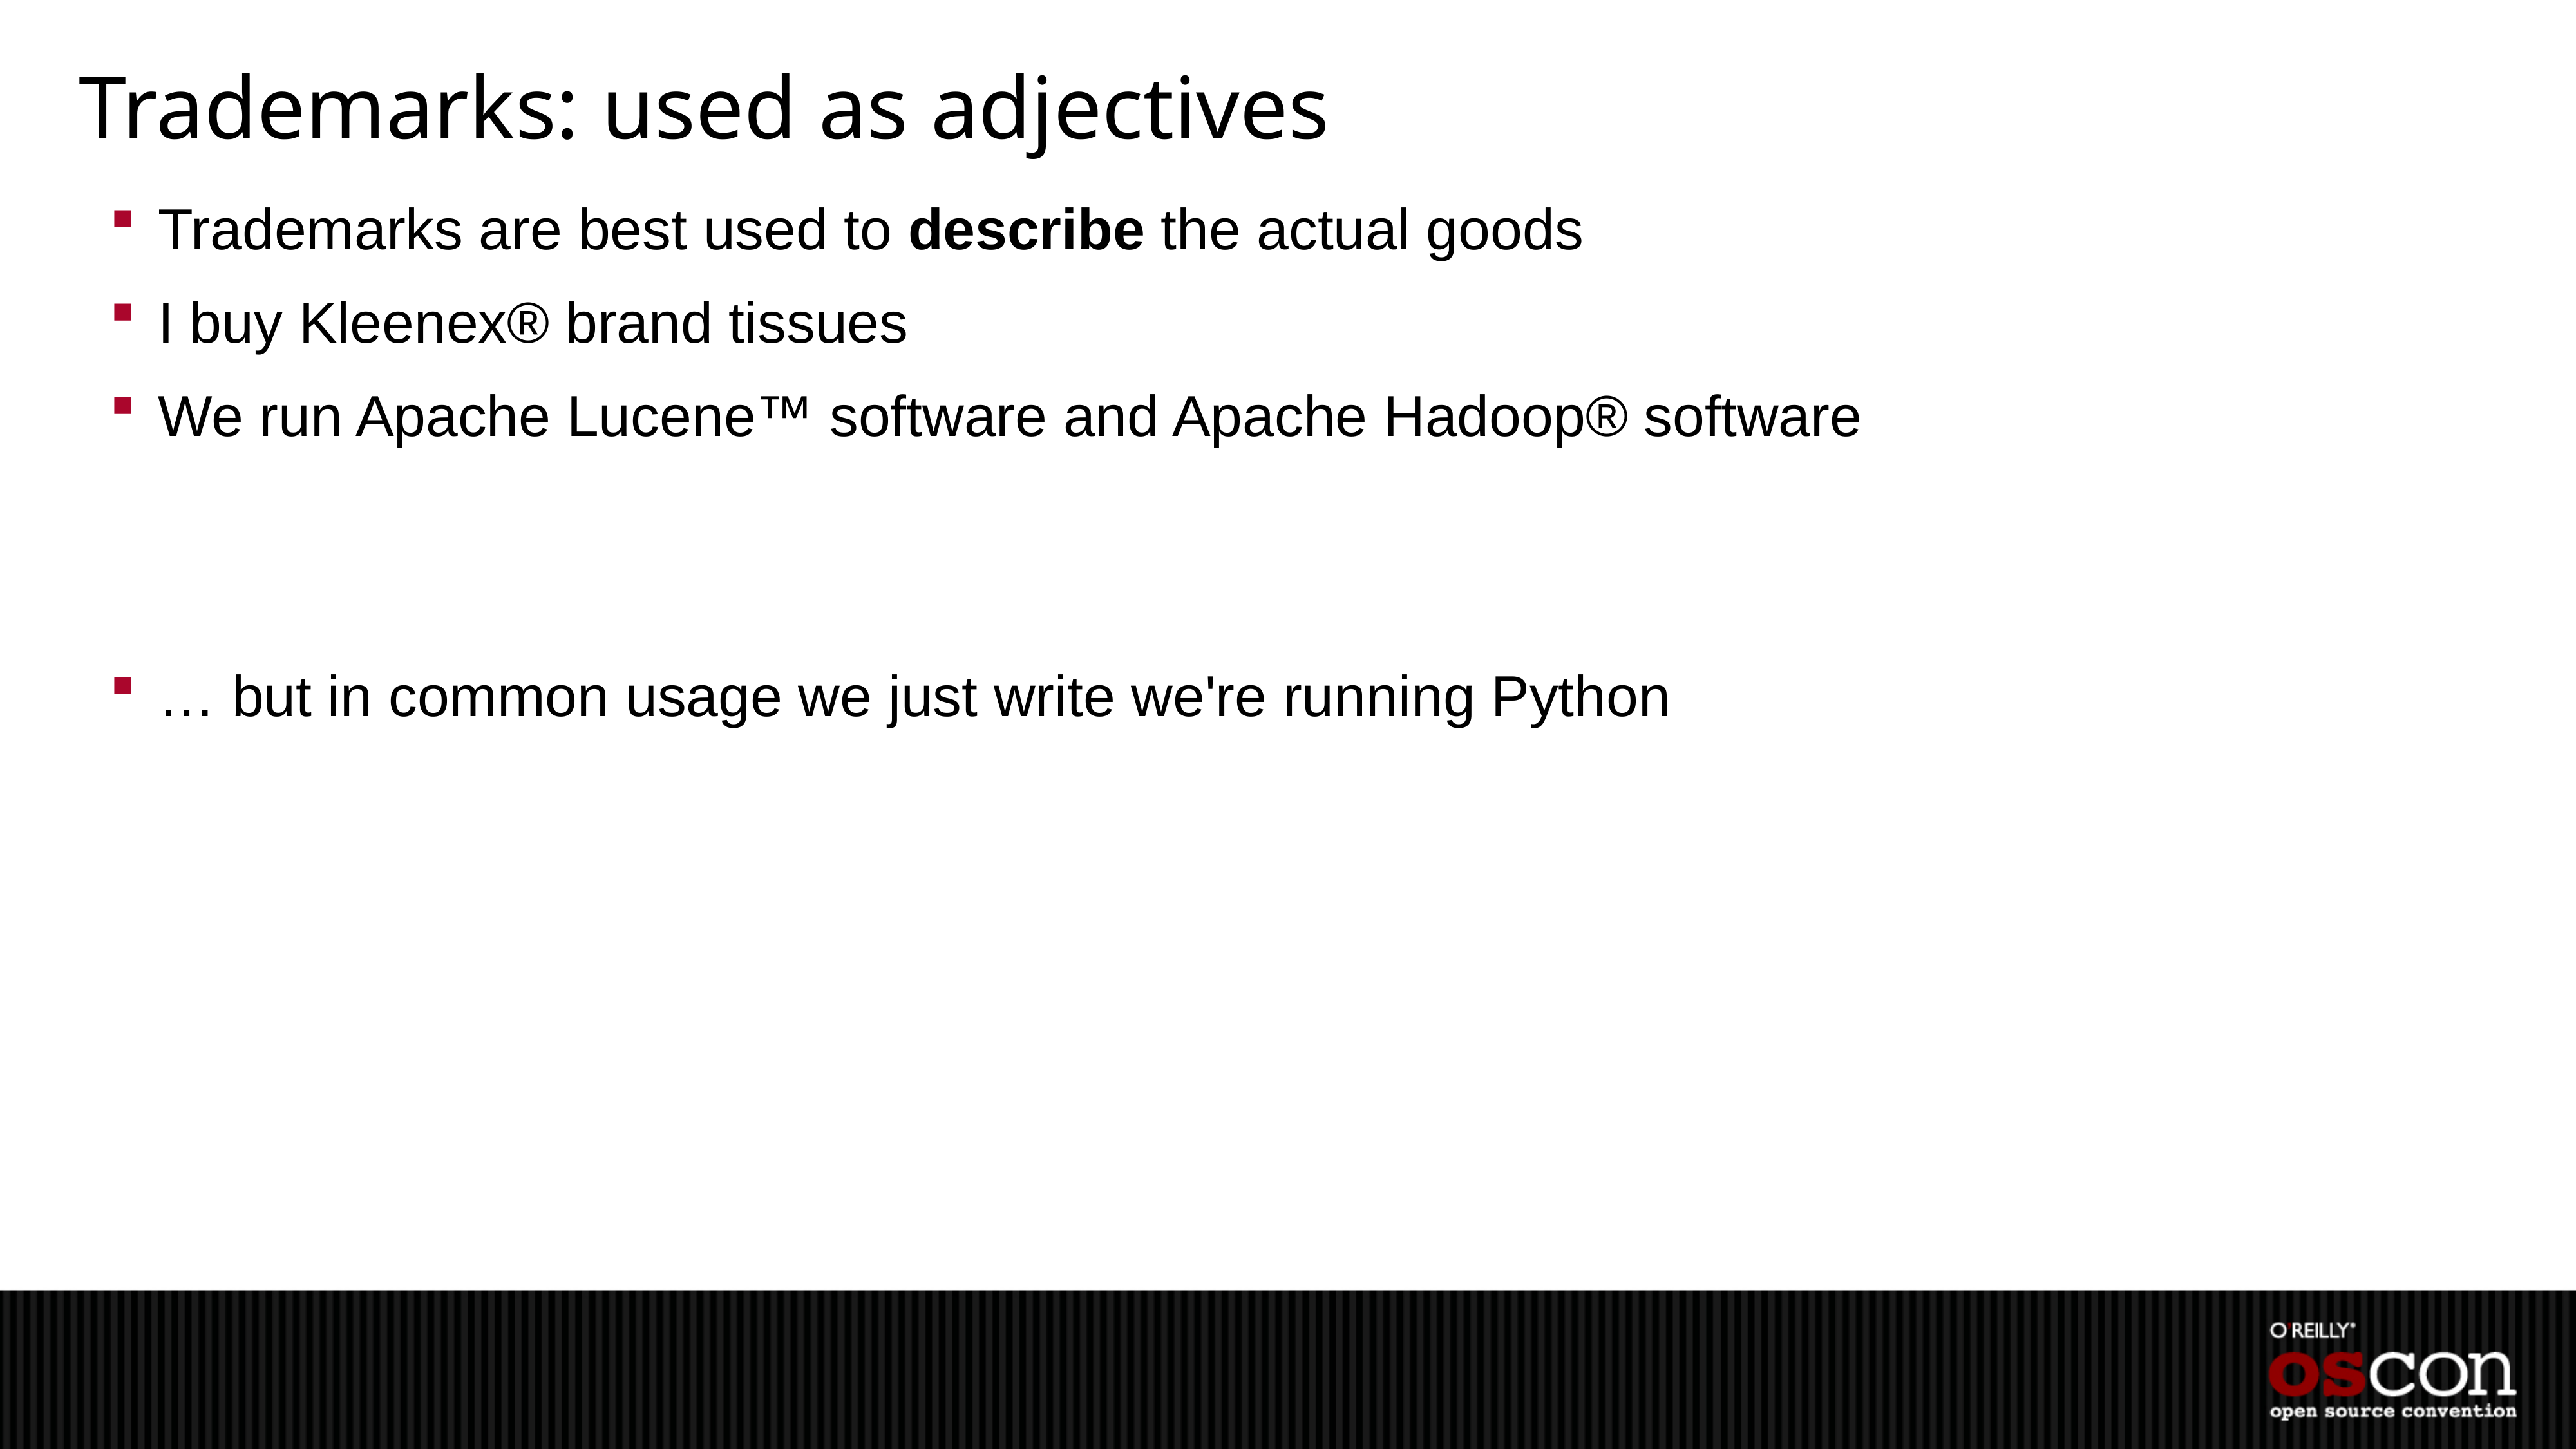

# Trademarks: used as adjectives
Trademarks are best used to describe the actual goods
I buy Kleenex® brand tissues
We run Apache Lucene™ software and Apache Hadoop® software
… but in common usage we just write we're running Python